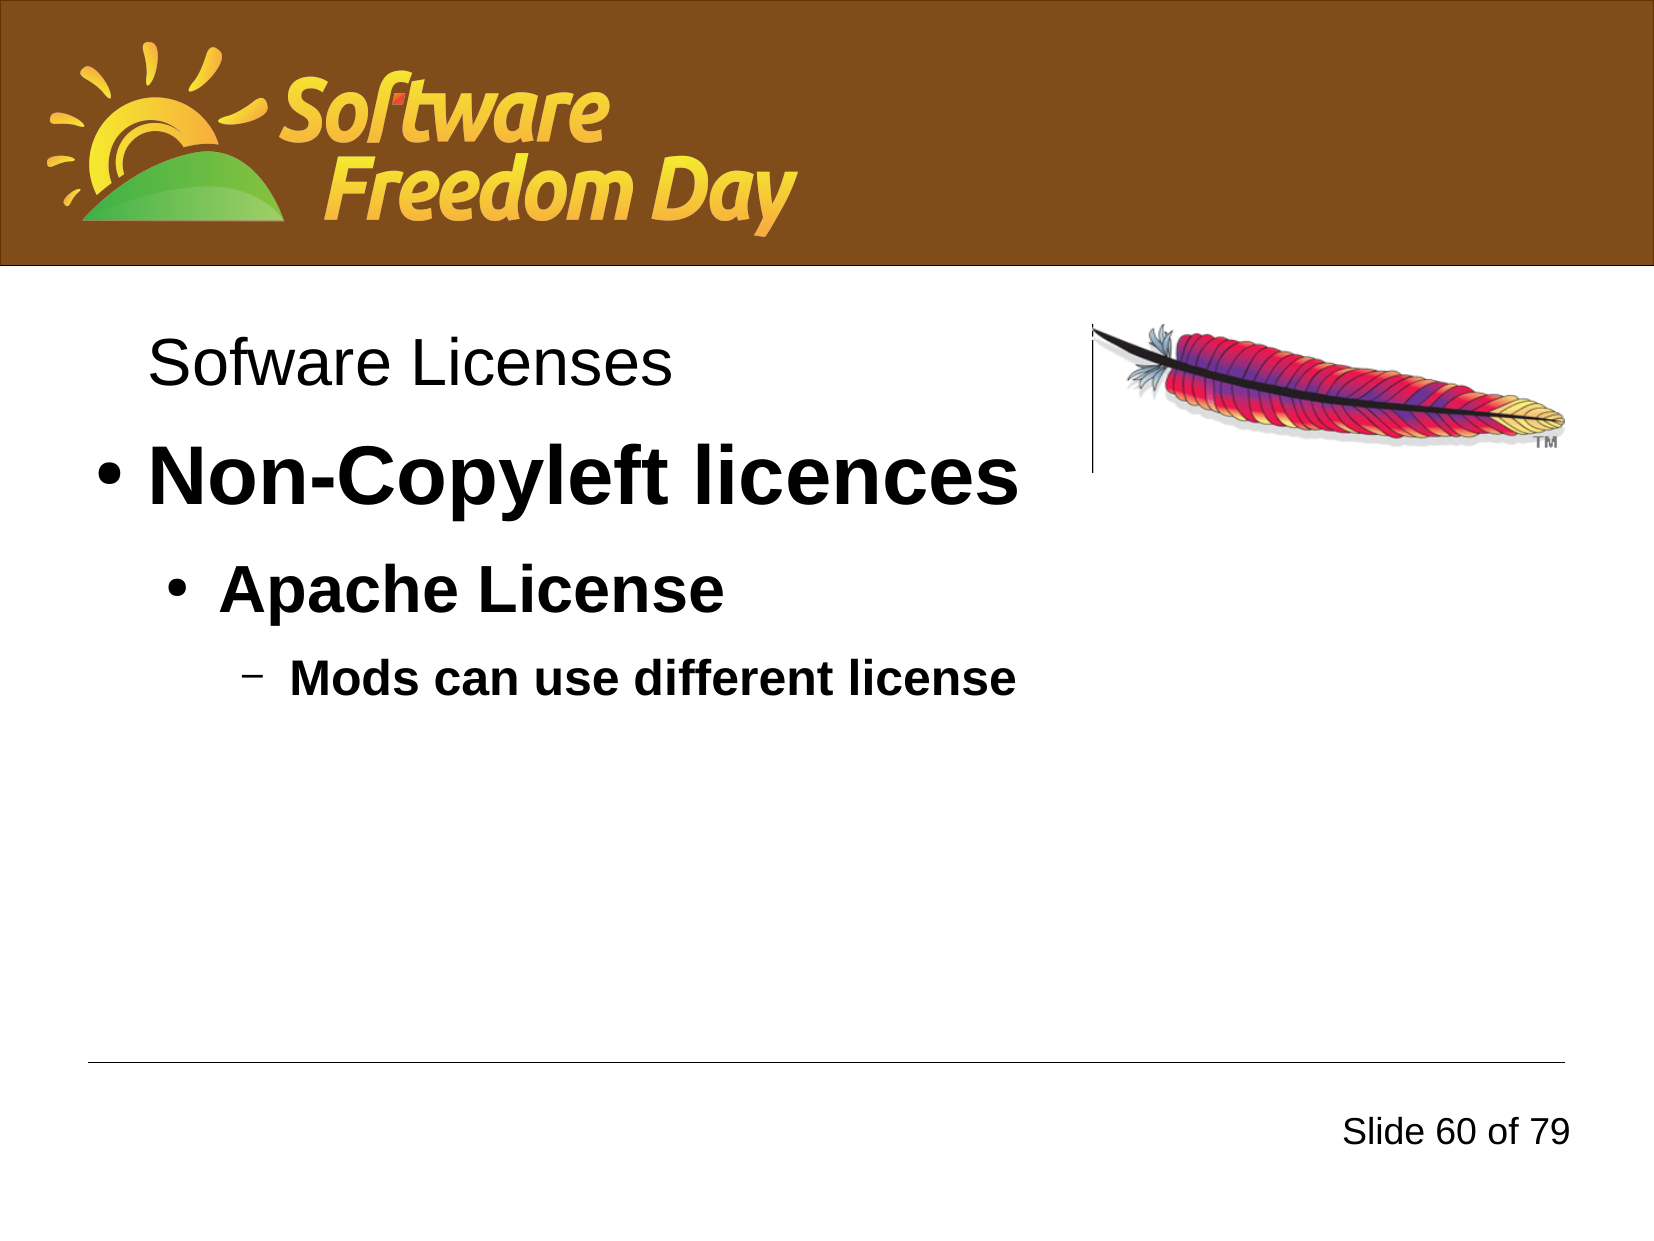

#
Sofware Licenses
Non-Copyleft licences
Apache License
Mods can use different license
60